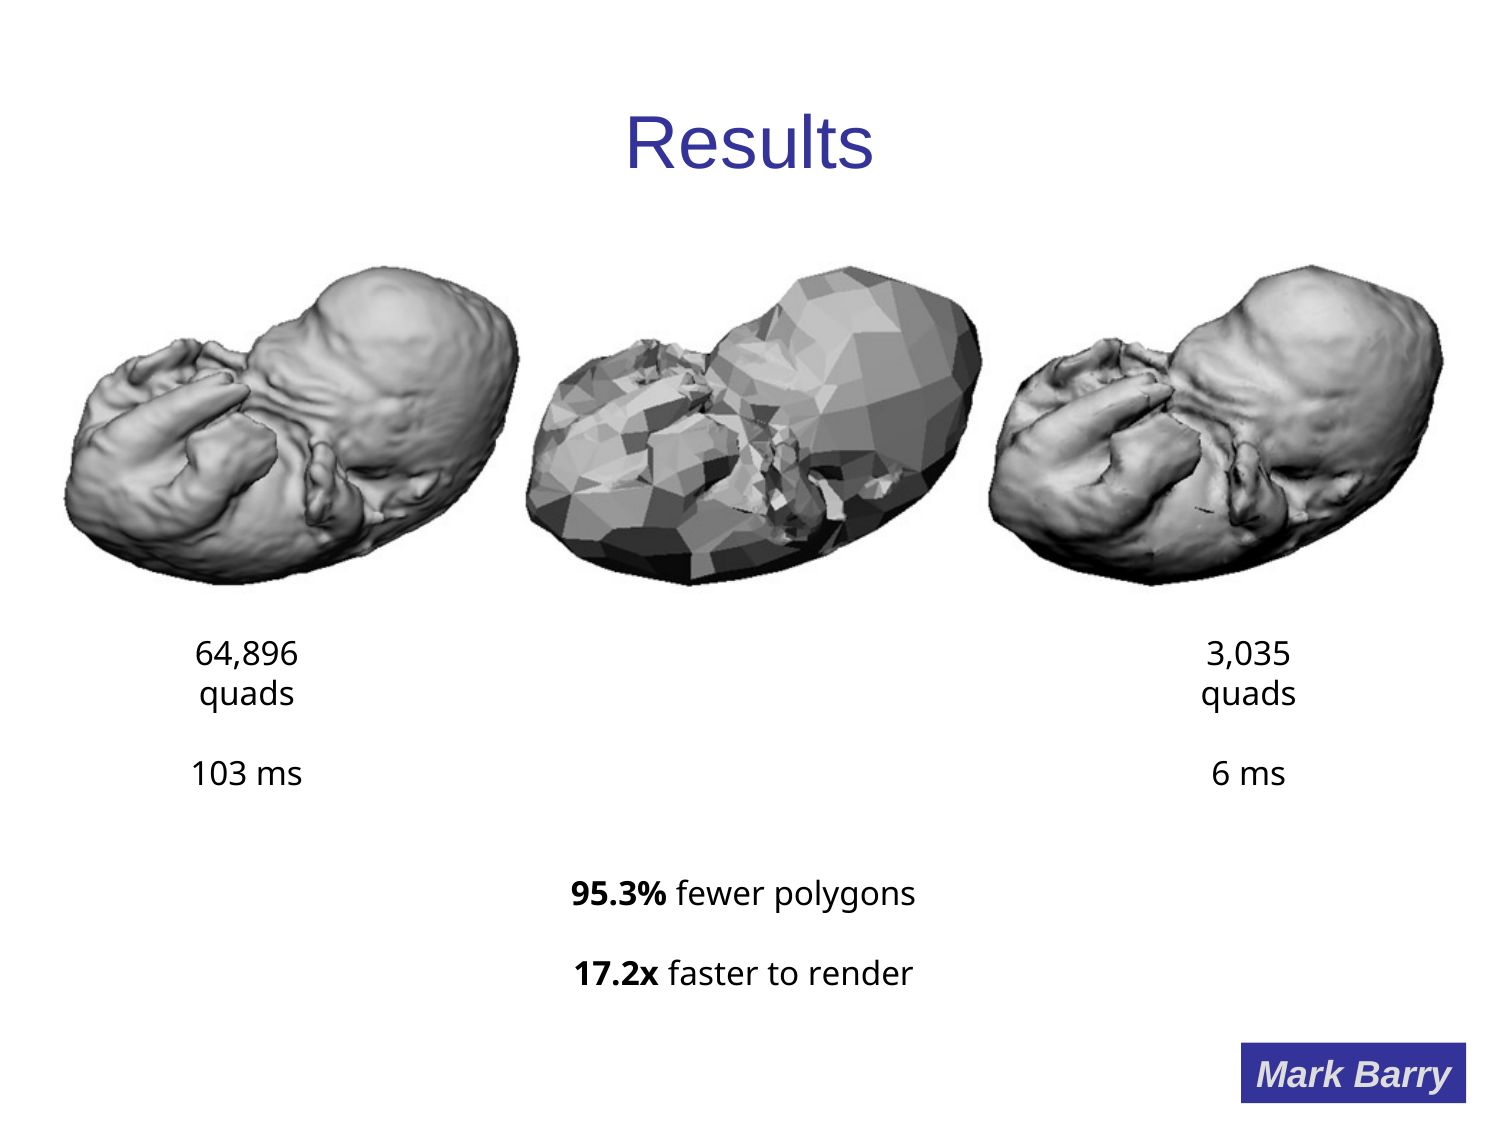

# Results
64,896
quads
103 ms
3,035
quads
6 ms
95.3% fewer polygons
17.2x faster to render
Mark Barry